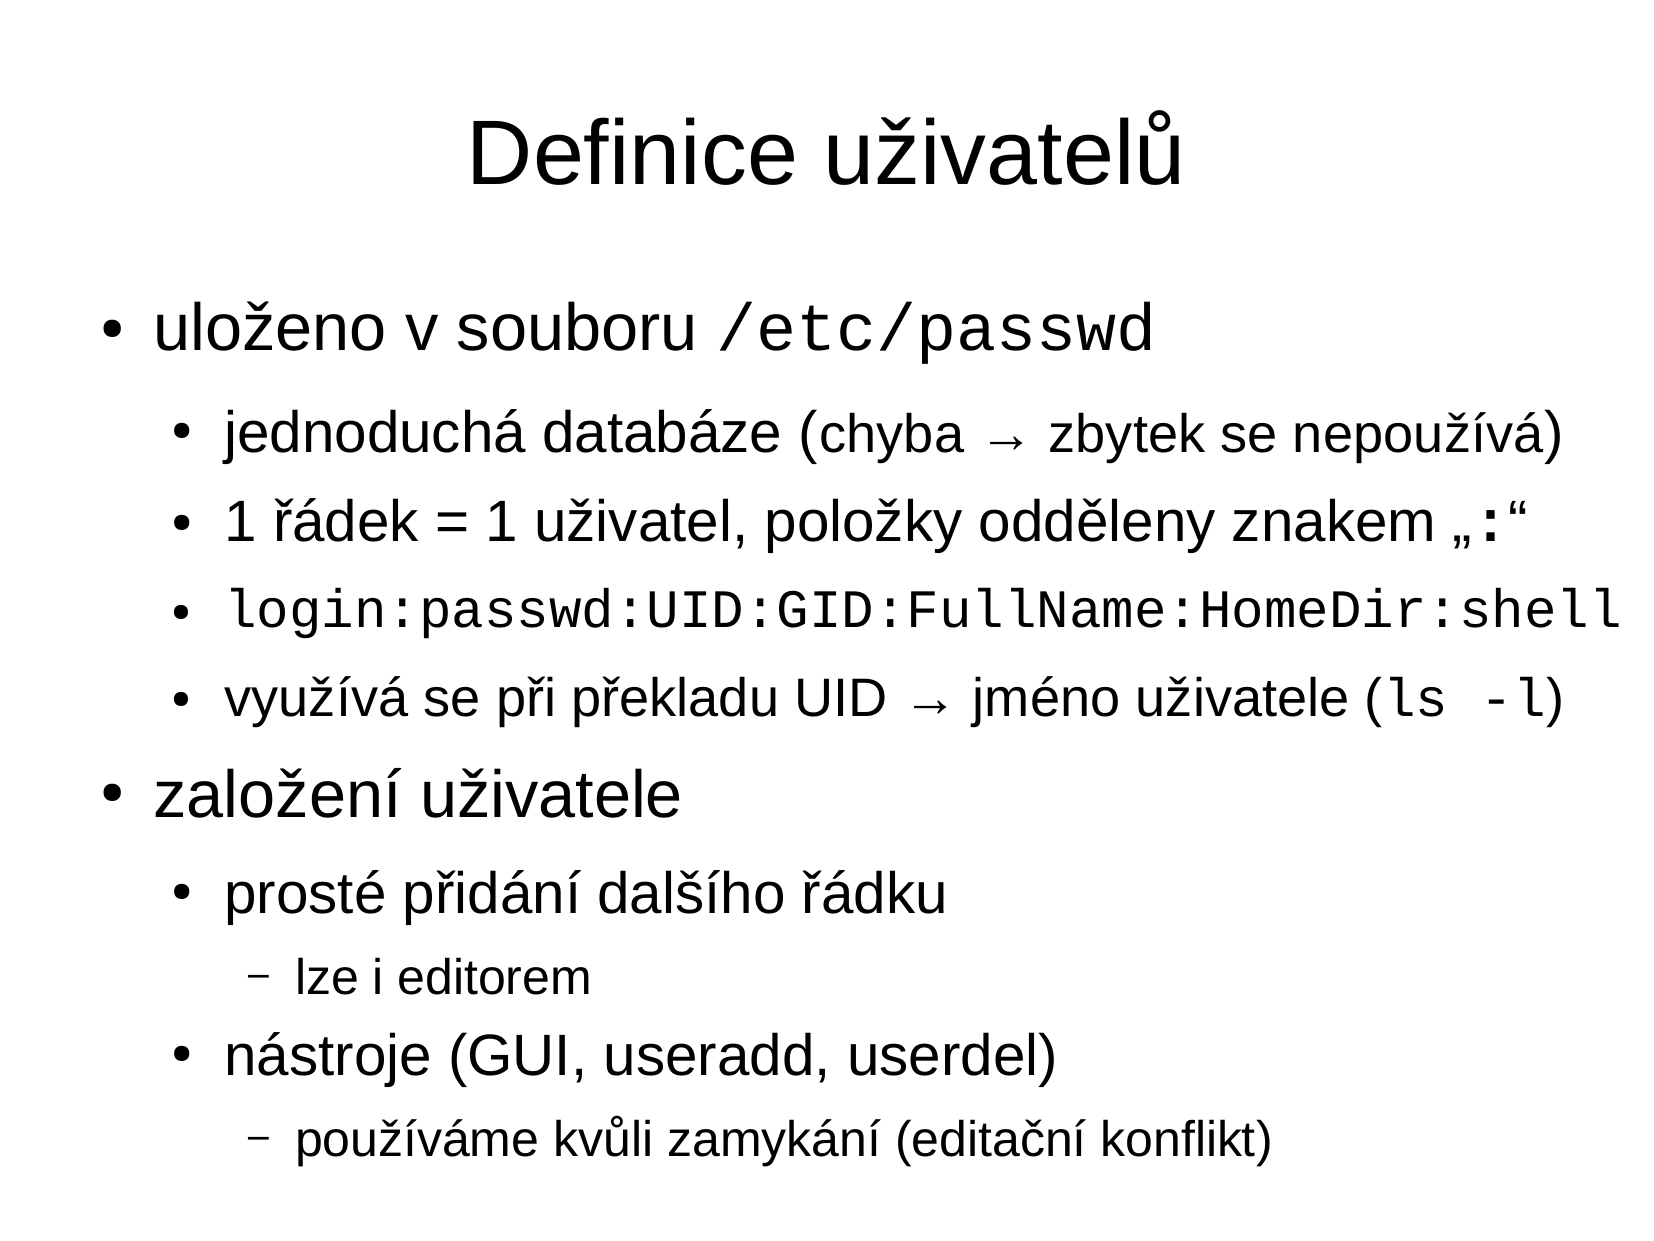

# Definice uživatelů
uloženo v souboru /etc/passwd
jednoduchá databáze (chyba → zbytek se nepoužívá)
1 řádek = 1 uživatel, položky odděleny znakem „:“
login:passwd:UID:GID:FullName:HomeDir:shell
využívá se při překladu UID → jméno uživatele (ls -l)
založení uživatele
prosté přidání dalšího řádku
lze i editorem
nástroje (GUI, useradd, userdel)
používáme kvůli zamykání (editační konflikt)